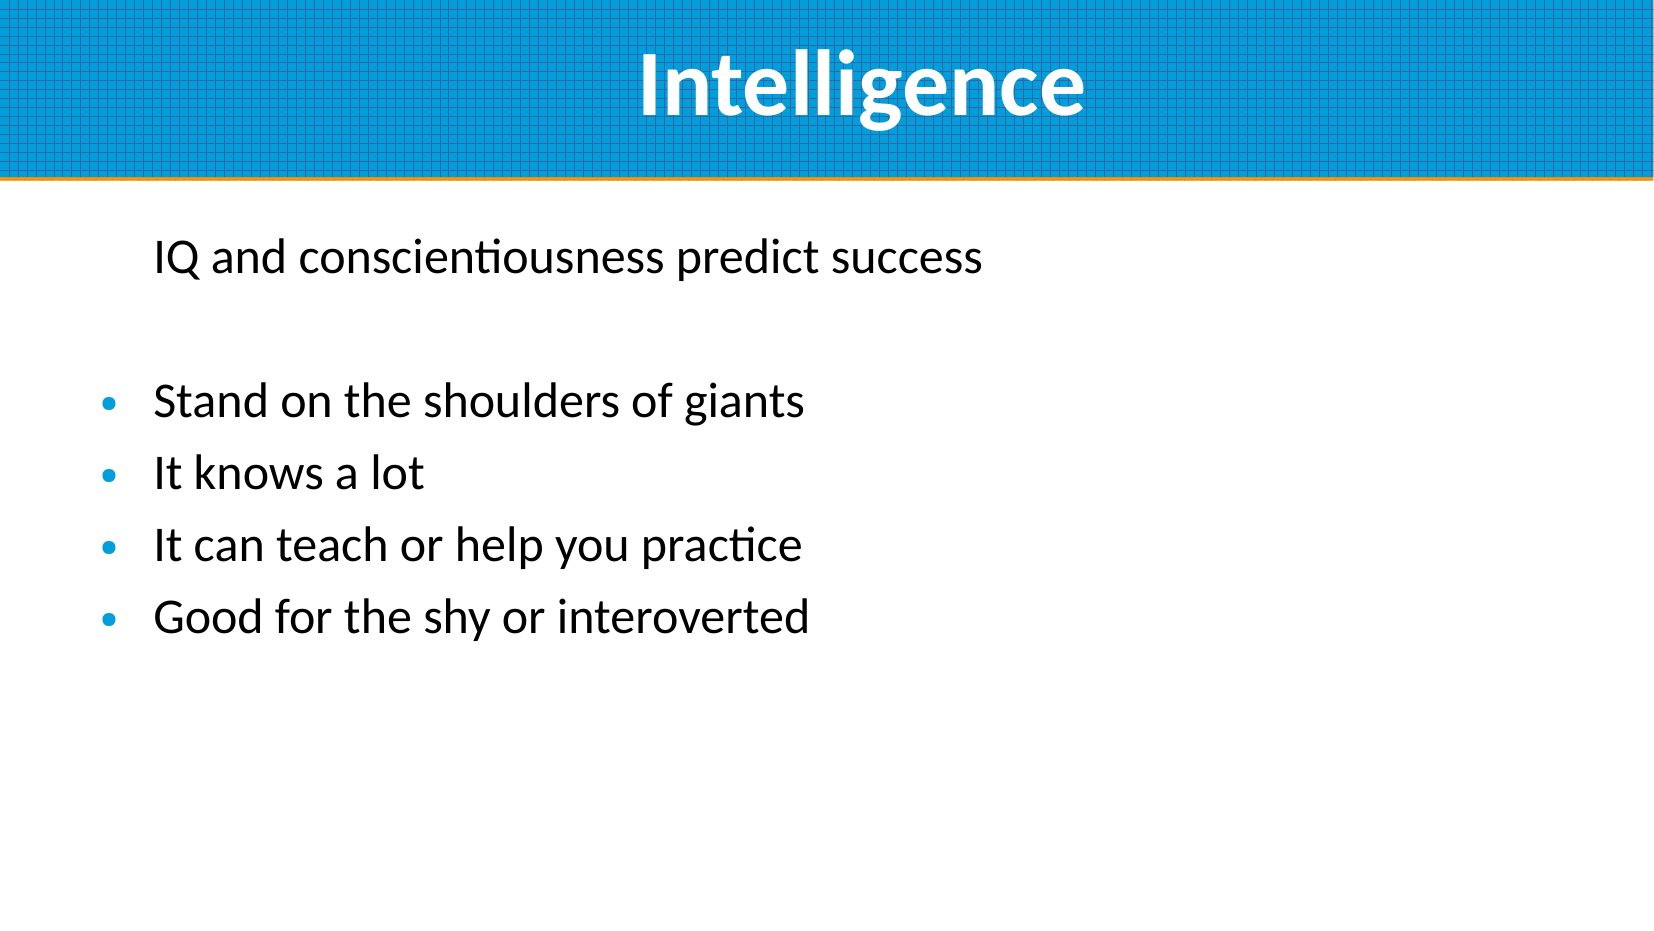

# Intelligence
IQ and conscientiousness predict success
Stand on the shoulders of giants
It knows a lot
It can teach or help you practice
Good for the shy or interoverted